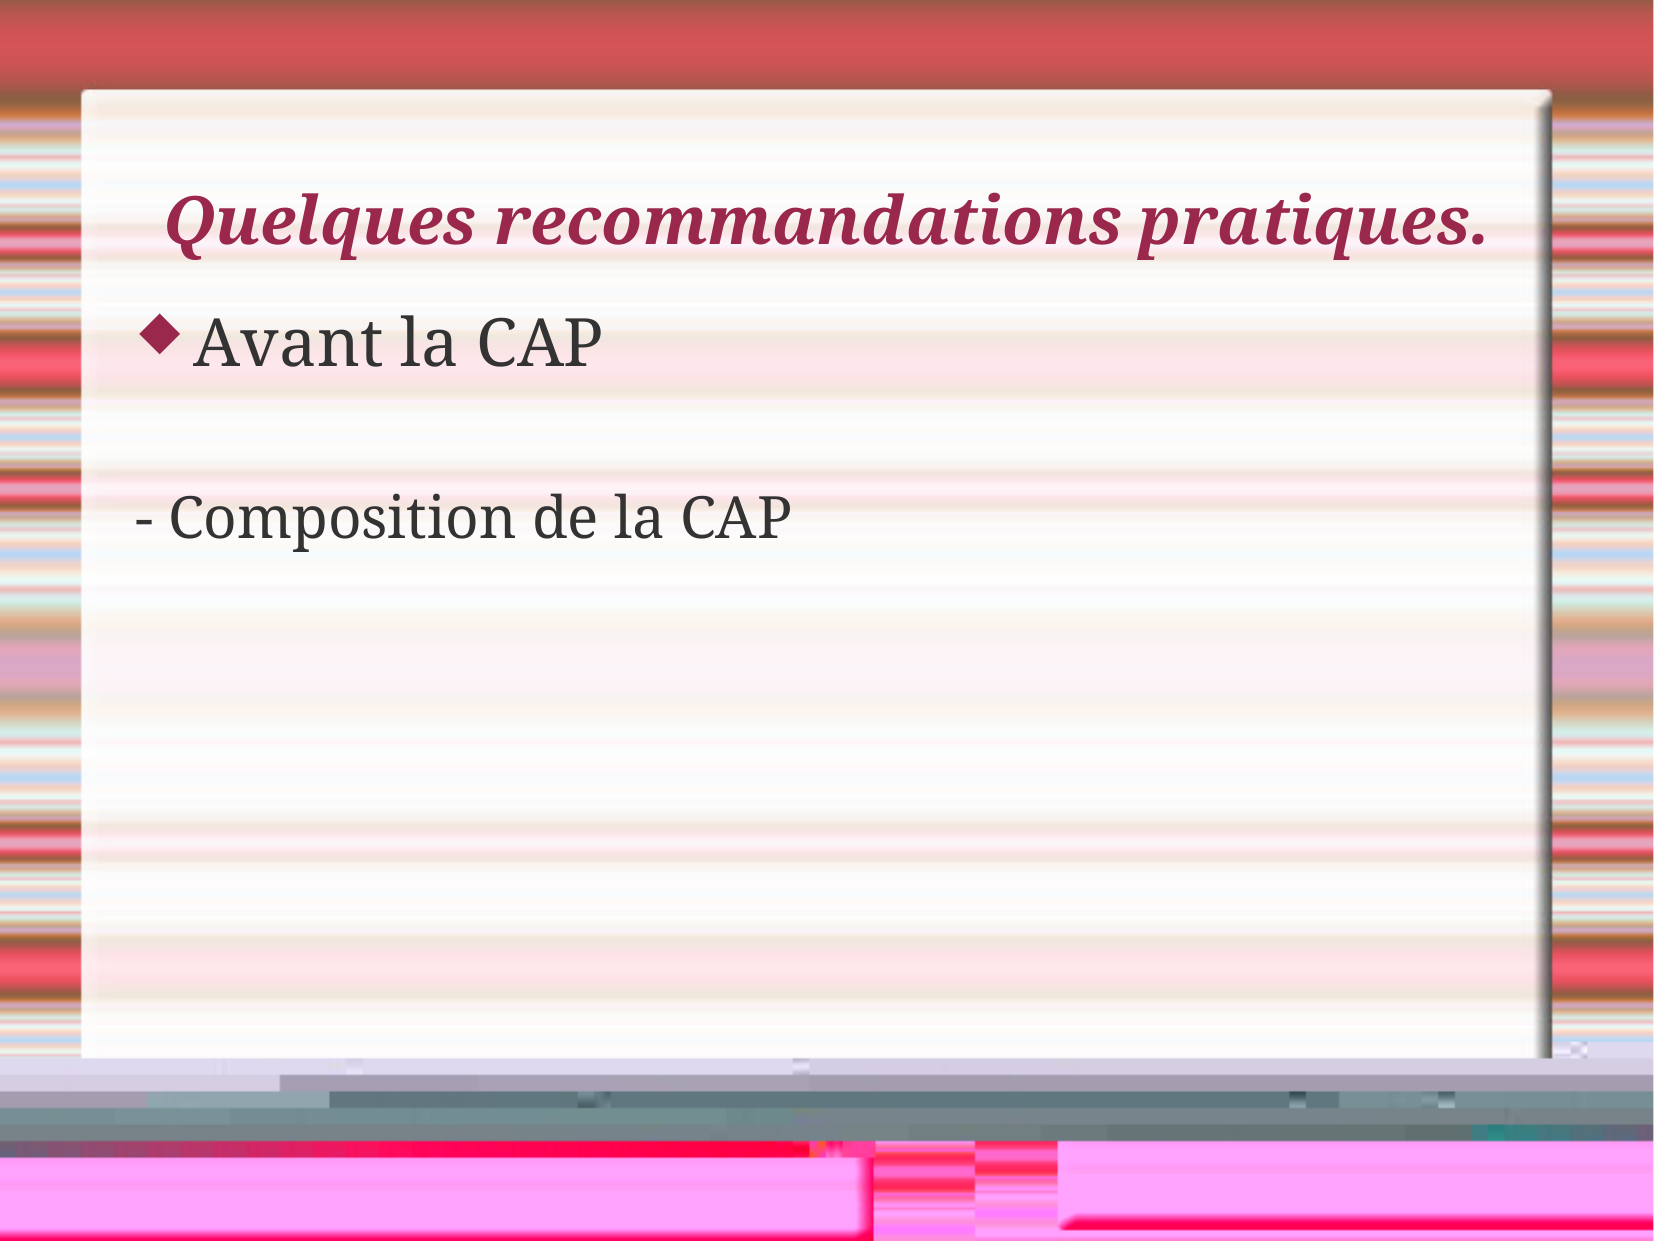

# Quelques recommandations pratiques.
Avant la CAP
- Composition de la CAP